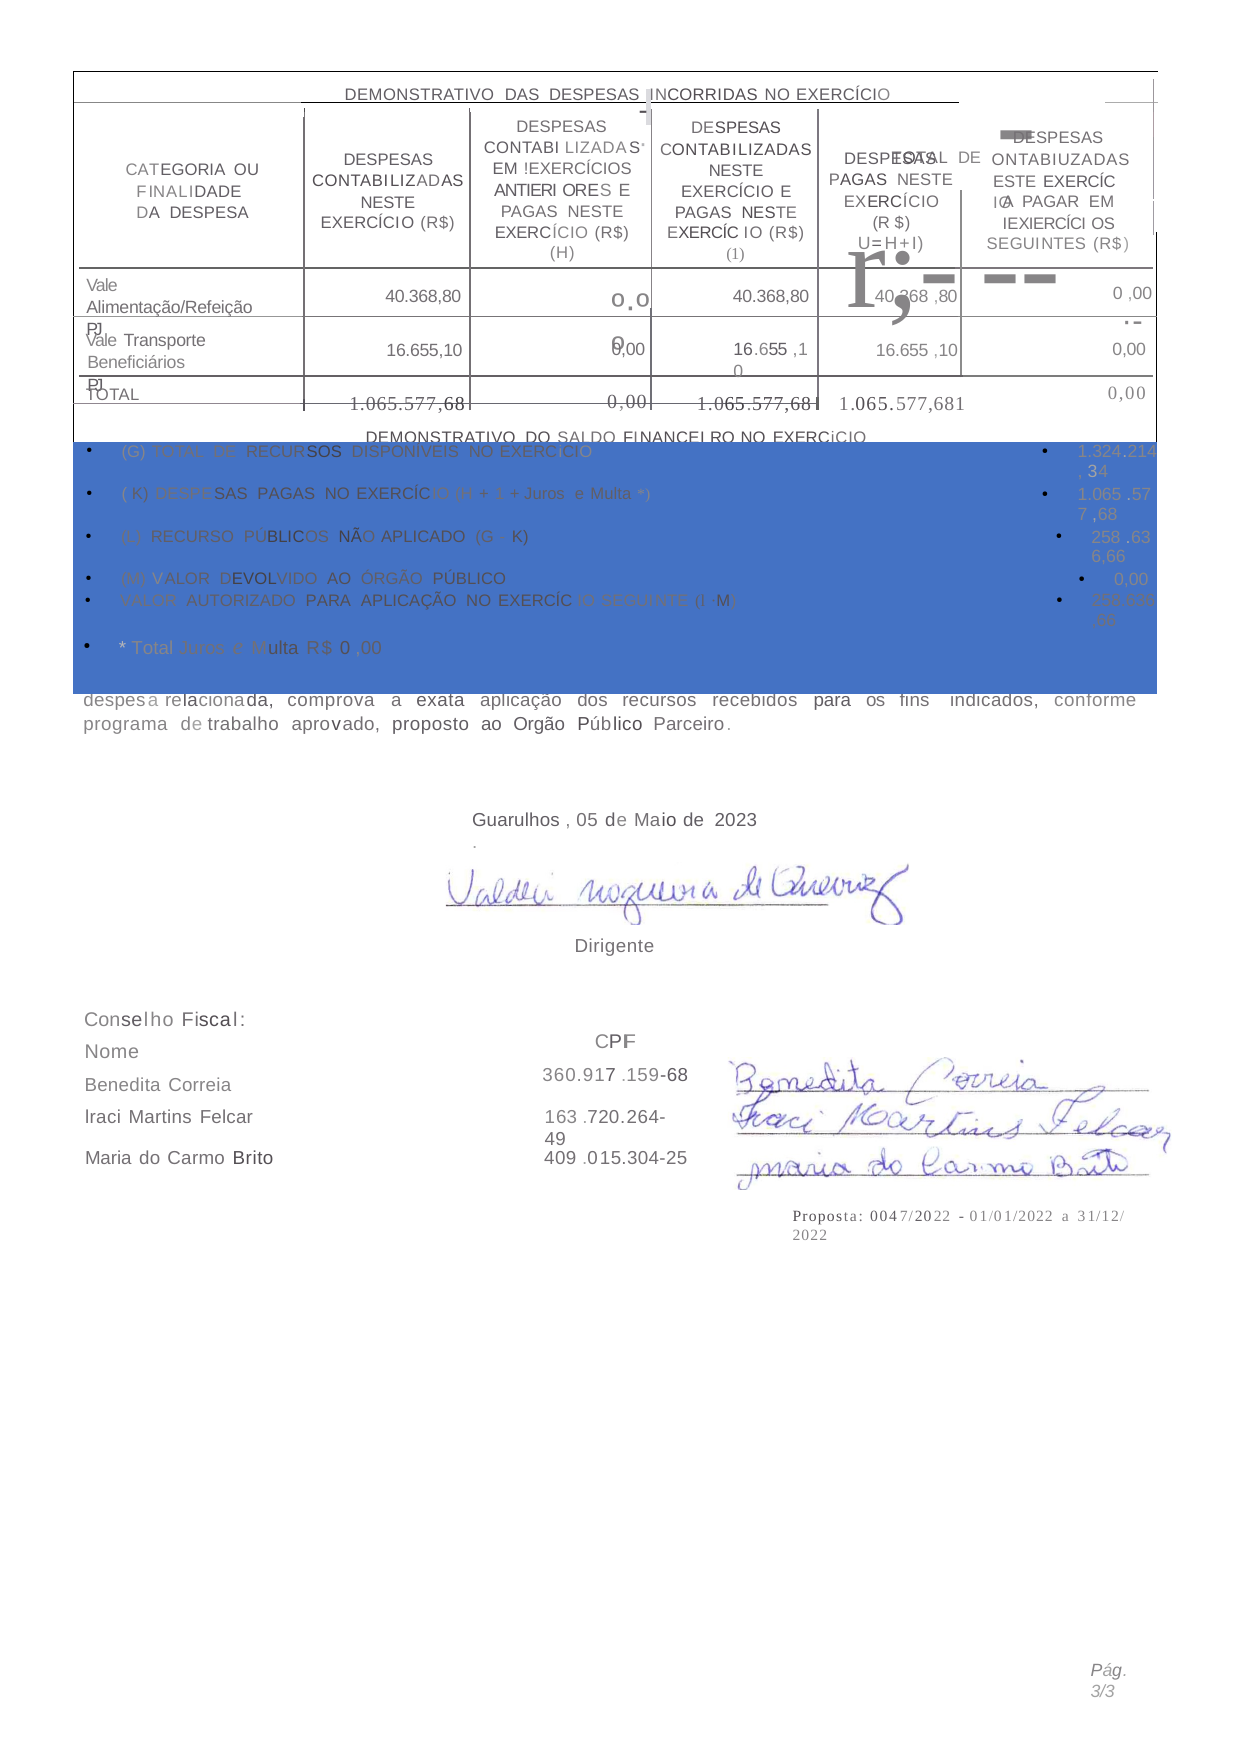

# TOTAL DE -r;---
DEMONSTRATIVO DAS DESPESAS INCORRIDAS NO EXERCÍCIO
-·
DESPESAS
DESPESAS CONTABILIZADAS NESTE
EXERCÍCIO E PAGAS NESTE
EXERCÍC IO (R$)
(1)
DESPESAS
CONTABI LIZADAS EM !EXERCÍCIOS ANTIERI ORES E PAGAS NESTE EXERCÍCIO (R$) (H)
DESPESAS CONTABILIZADAS NESTE
EXERCÍCIO (R$)
DESPESAS
ONTABIUZADAS ESTE EXERCÍC IO
CATEGORIA OU FINALIDADE DA DESPESA
PAGAS NESTE
EXERCÍCIO (R $)
U=H+I)
A PAGAR EM IEXIERCÍCI OS
SEGUINTES (R$)
Vale Alimentação/Refeição PJ
º·ºº
0 ,00
·-
40.368,80
40.368,80
40.368 ,80
Vale Transporte Beneficiários PJ
0,00
16.655 ,10
0,00
16.655,10
16.655 ,10
1.065.577,68	0,00	1.065.577,68	1.065.577,681
DEMONSTRATIVO DO SALDO FINANCEI RO NO EXERCiCIO
0,00-
TOTAL
| (G) TOTAL DE RECURSOS DISPONÍVEIS NO EXERCiCIO | 1.324.214, 34 |
| --- | --- |
| ( K) DESPESAS PAGAS NO EXERCÍCIO (H + 1 + Juros e Multa \*) | 1.065 .577 ,68 |
| (L) RECURSO PÚBLICOS NÃO APLICADO (G - K) | 258 .636,66 |
| (M) VALOR DEVOLVIDO AO ÓRGÃO PÚBLICO | 0,00 |
| VALOR AUTORIZADO PARA APLICAÇÃO NO EXERCÍC IO SEGUINTE (l ·M) | 258.636,66 |
| \* Total Juros e Multa R$ 0 ,00 | |
Declaro(amos), na qua lidade de responsável(is) pela entidade supra epigrafad a, sob as penas da Lei, que a despesa relacionada, comprova a exata aplicação dos recursos recebidos para os fins indicados, conforme programa de trabalho aprovado, proposto ao Orgão Público Parceiro.
Guarulhos , 05 de Maio de 2023 .
Dirigente
Conselho Fiscal: Nome
Benedita Correia
CPIF
360.917 .159-68
163 .720.264-49
lraci Martins Felcar
409 .015.304-25
Maria do Carmo Brito
Proposta: 0047/2022 - 01/01/2022 a 31/12/ 2022
Pág. 3/3